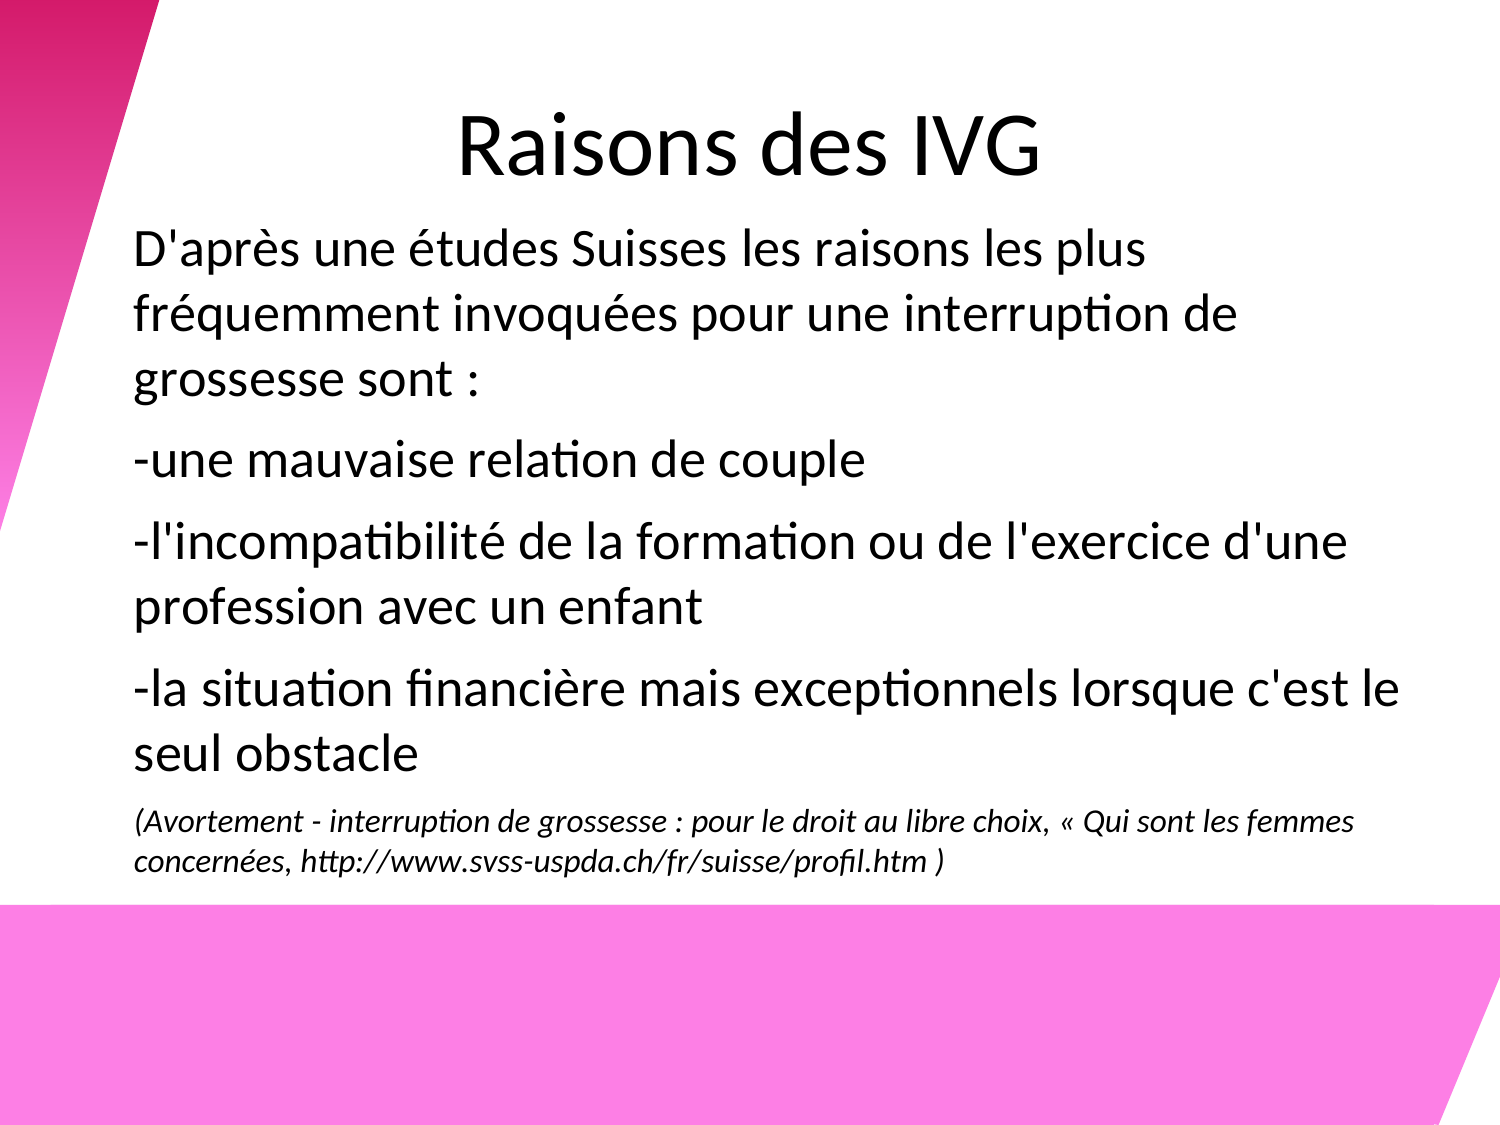

# Raisons des IVG
D'après une études Suisses les raisons les plus fréquemment invoquées pour une interruption de grossesse sont :
-une mauvaise relation de couple
-l'incompatibilité de la formation ou de l'exercice d'une profession avec un enfant
-la situation financière mais exceptionnels lorsque c'est le seul obstacle
(Avortement - interruption de grossesse : pour le droit au libre choix, « Qui sont les femmes concernées, http://www.svss-uspda.ch/fr/suisse/profil.htm )